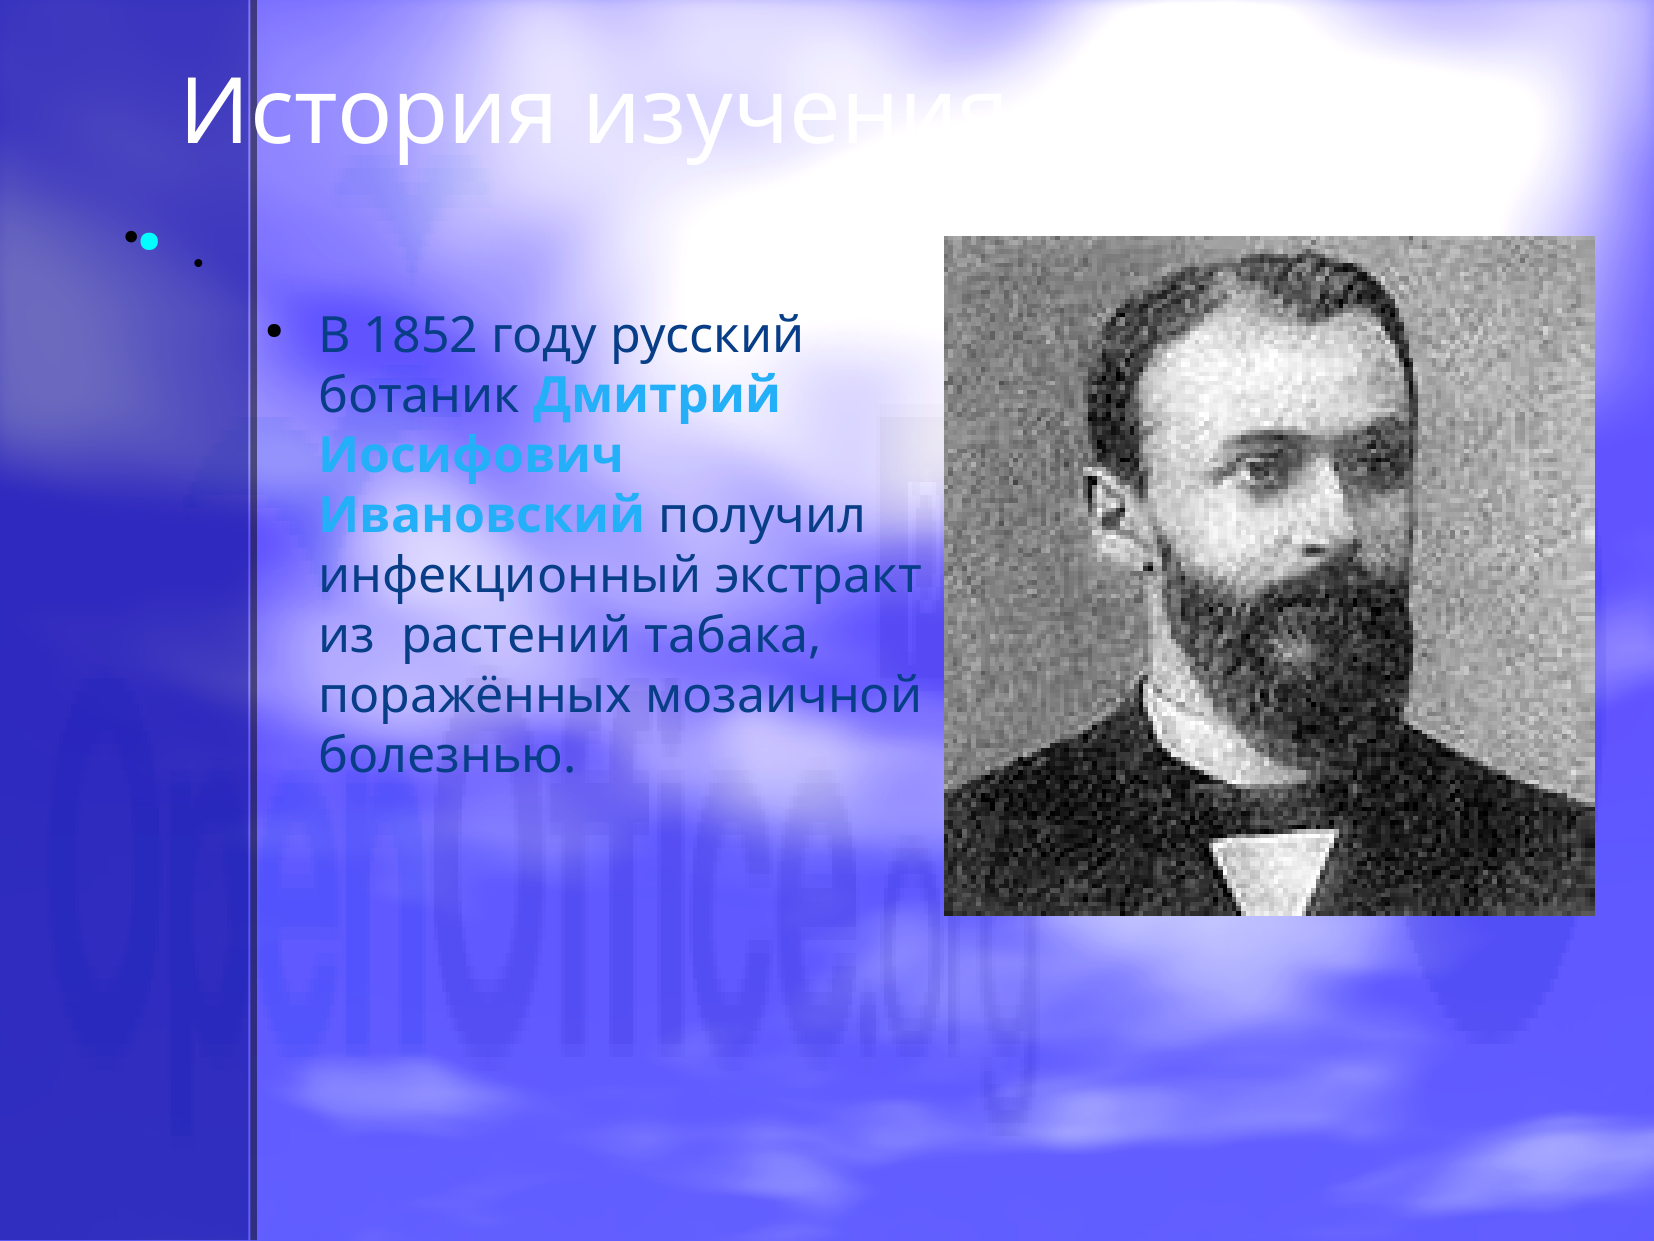

История изучения вирусов
# .
.
В 1852 году русский ботаник Дмитрий Иосифович Ивановский получил инфекционный экстракт из растений табака, поражённых мозаичной болезнью.